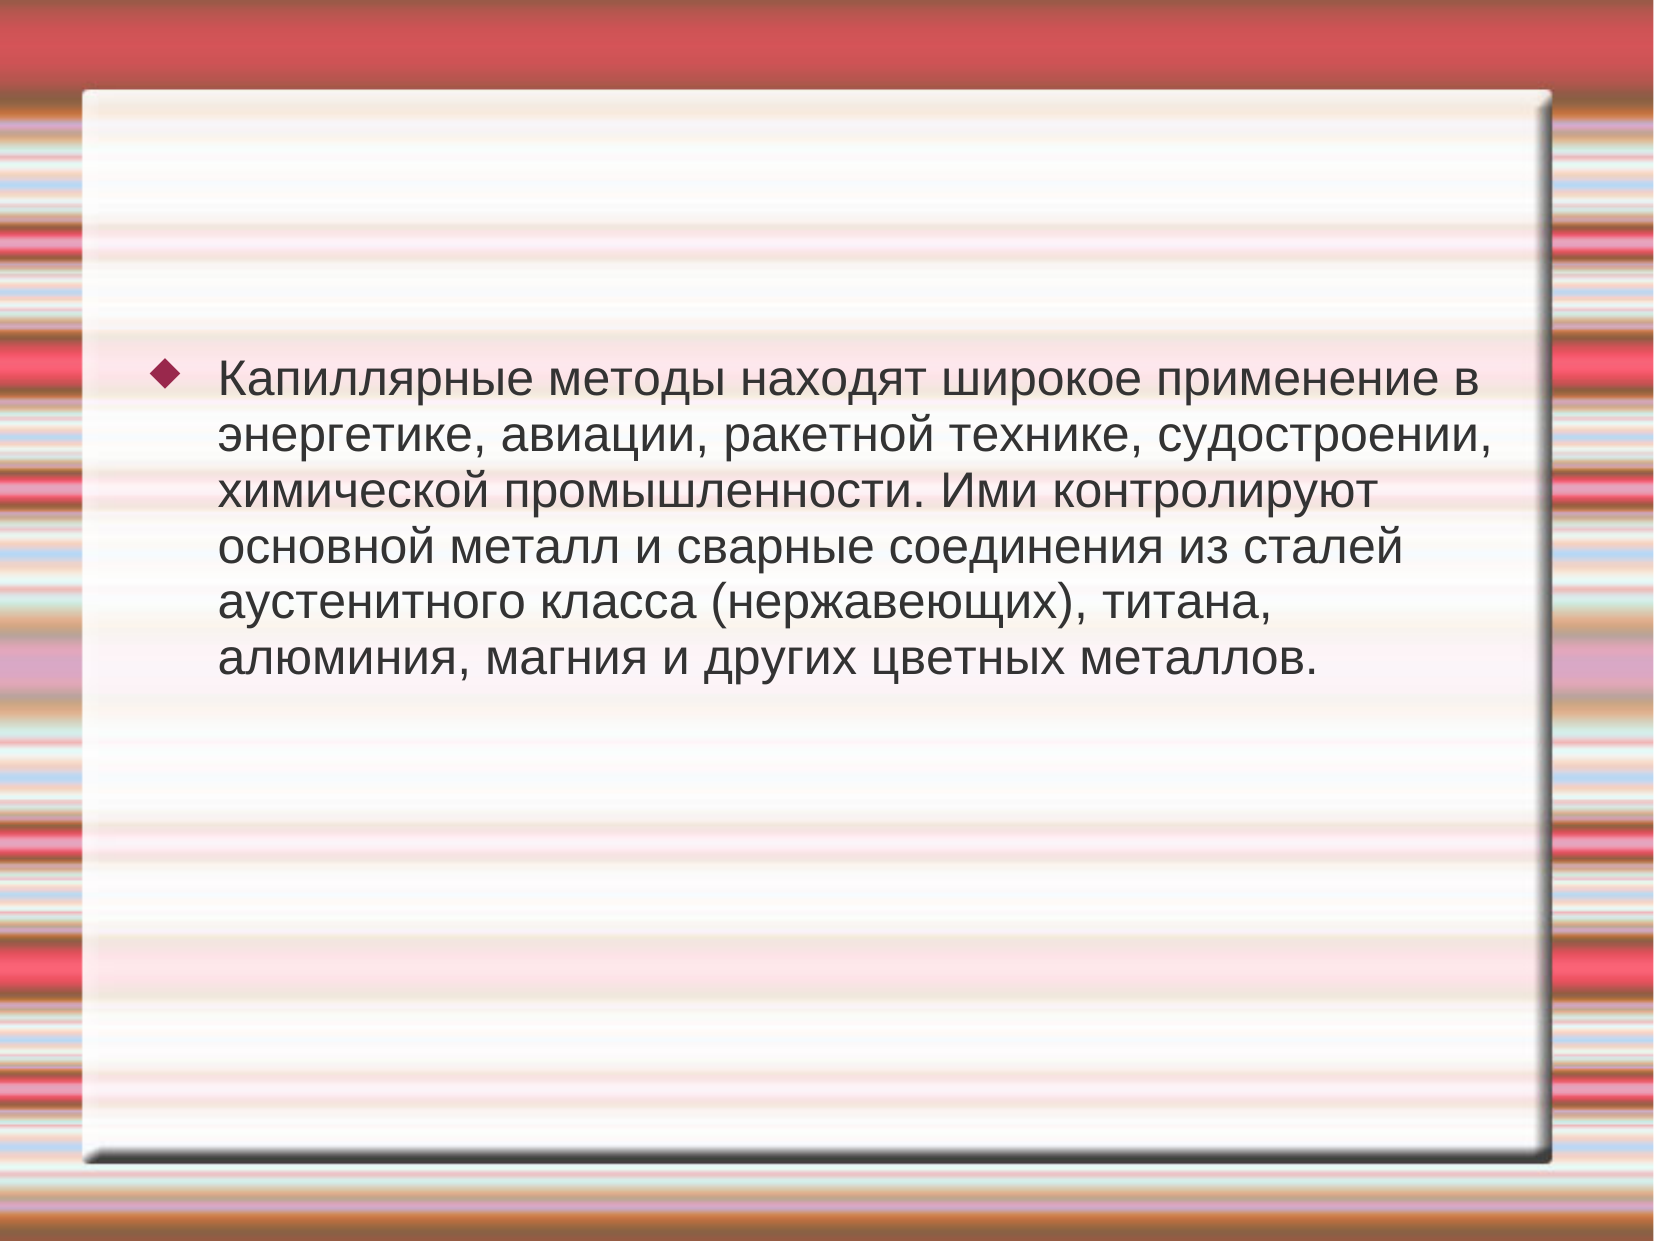

#
Капиллярные методы находят широкое применение в энергетике, авиации, ракетной технике, судостроении, химической промышленности. Ими контролируют основной металл и сварные соединения из сталей аустенитного класса (нержавеющих), титана, алюминия, магния и других цветных металлов.